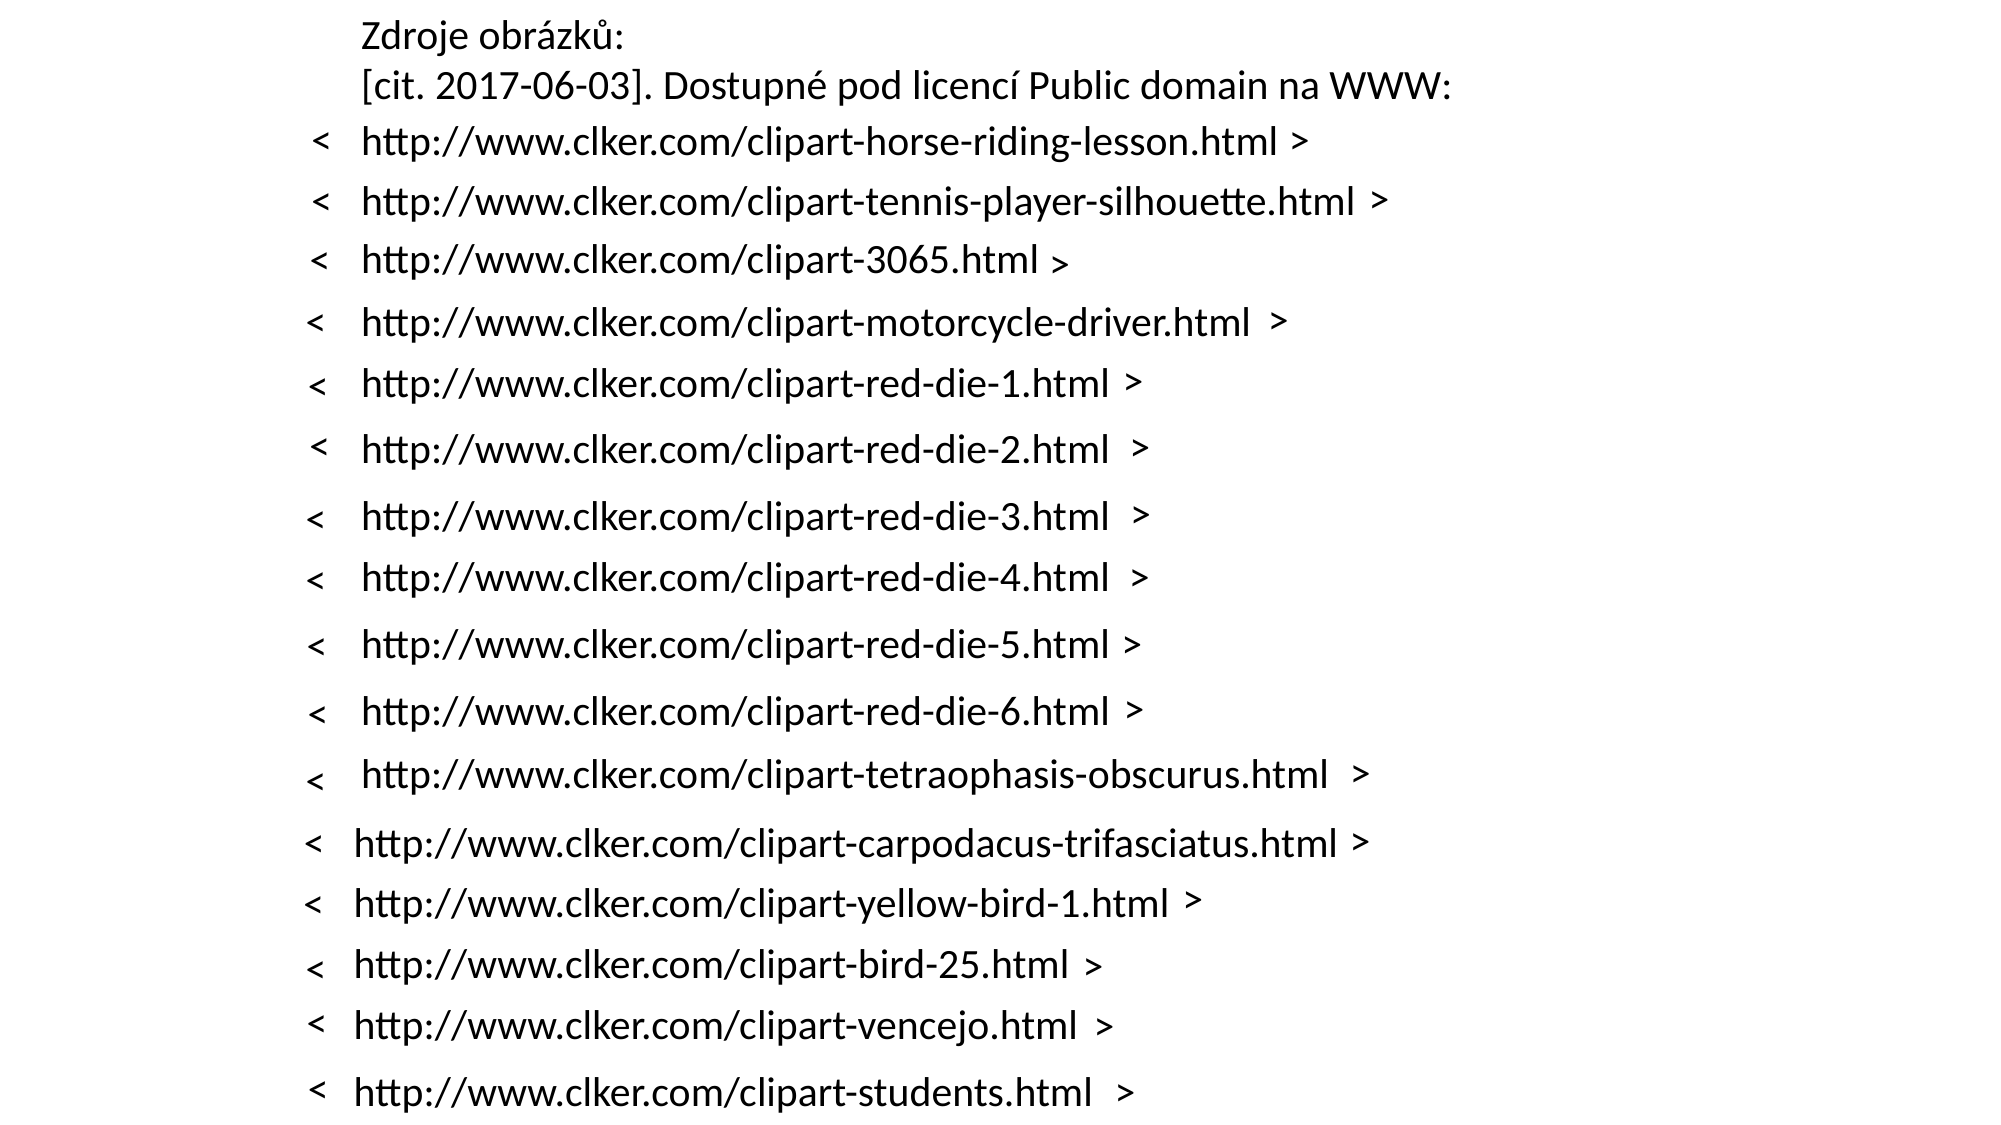

Zdroje obrázků:
[cit. 2017-06-03]. Dostupné pod licencí Public domain na WWW:
<
>
http://www.clker.com/clipart-horse-riding-lesson.html
>
<
http://www.clker.com/clipart-tennis-player-silhouette.html
http://www.clker.com/clipart-3065.html
<
>
>
<
http://www.clker.com/clipart-motorcycle-driver.html
>
http://www.clker.com/clipart-red-die-1.html
<
<
>
http://www.clker.com/clipart-red-die-2.html
>
http://www.clker.com/clipart-red-die-3.html
<
http://www.clker.com/clipart-red-die-4.html
>
<
http://www.clker.com/clipart-red-die-5.html
>
<
>
http://www.clker.com/clipart-red-die-6.html
<
>
http://www.clker.com/clipart-tetraophasis-obscurus.html
<
>
<
http://www.clker.com/clipart-carpodacus-trifasciatus.html
>
http://www.clker.com/clipart-yellow-bird-1.html
<
http://www.clker.com/clipart-bird-25.html
>
<
<
http://www.clker.com/clipart-vencejo.html
>
<
http://www.clker.com/clipart-students.html
>